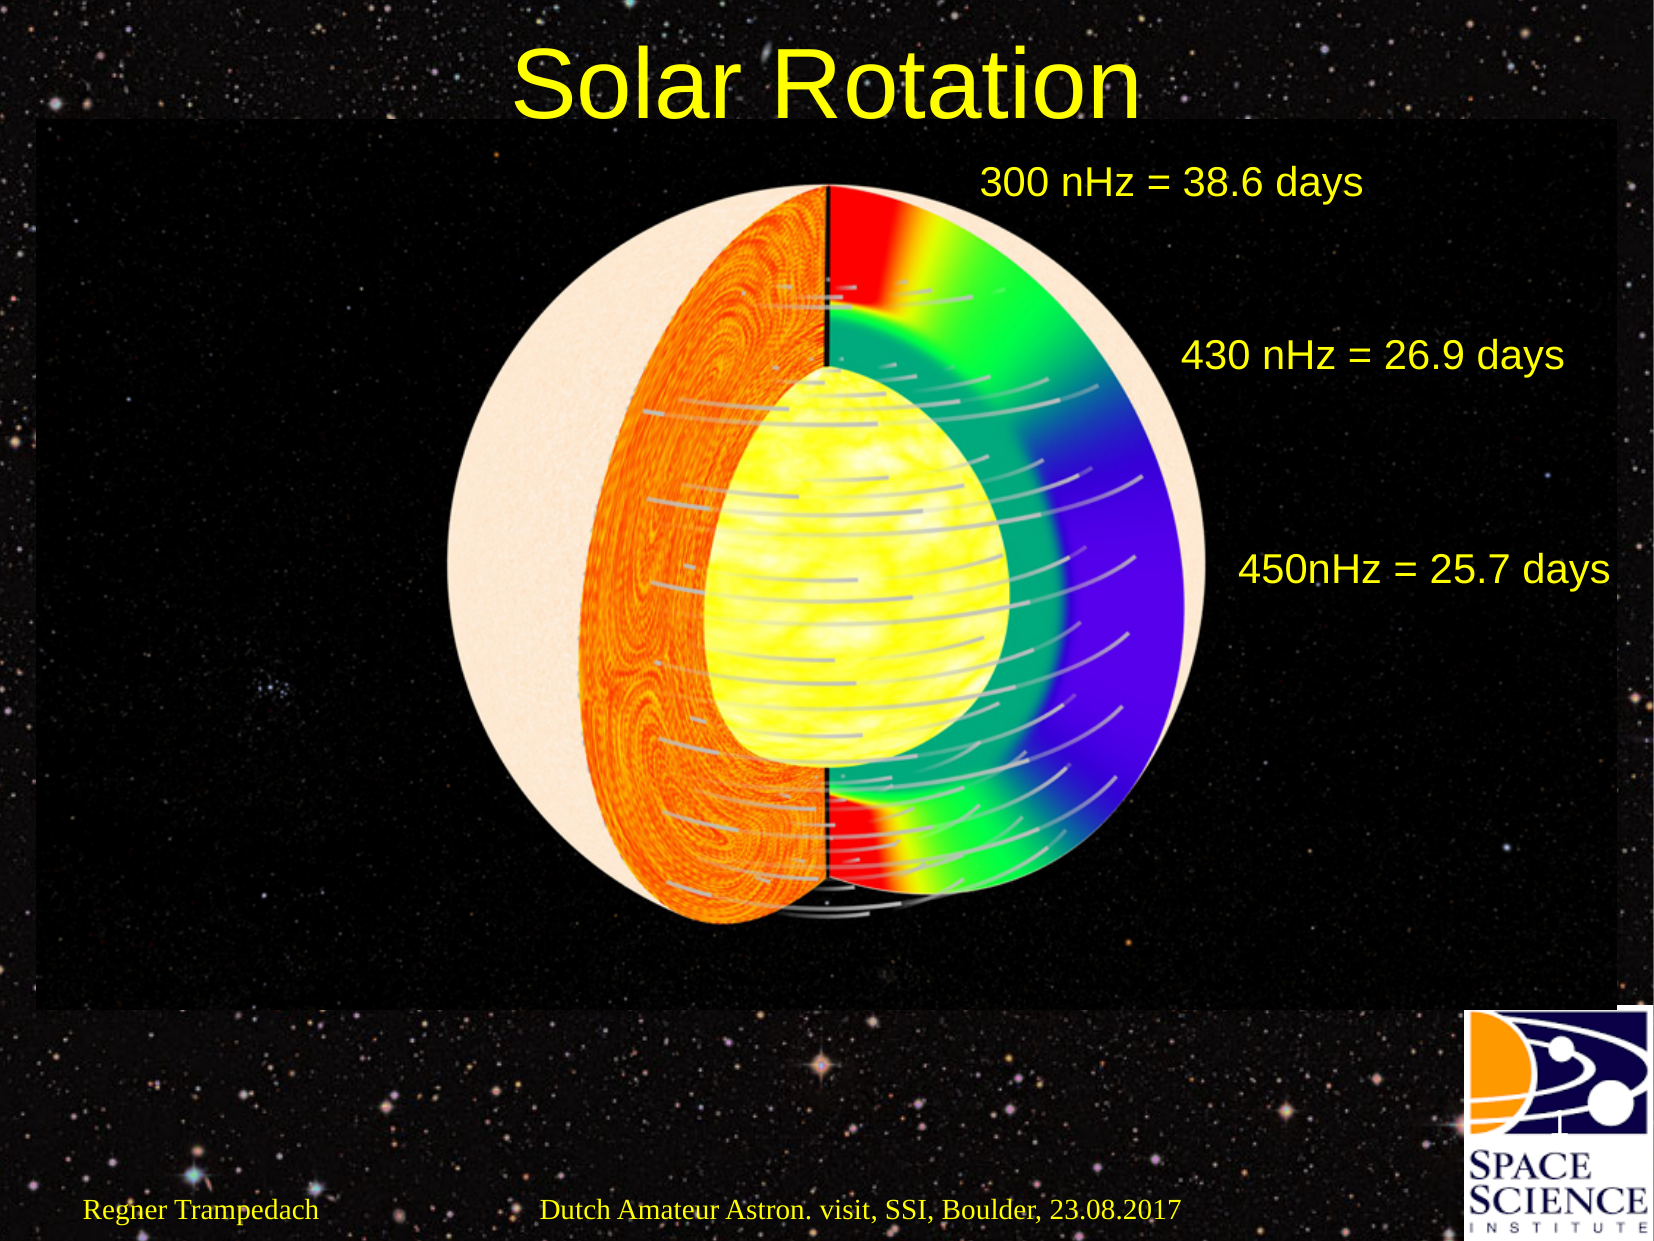

# Solar Rotation
Splitting of resonant modes by rotation